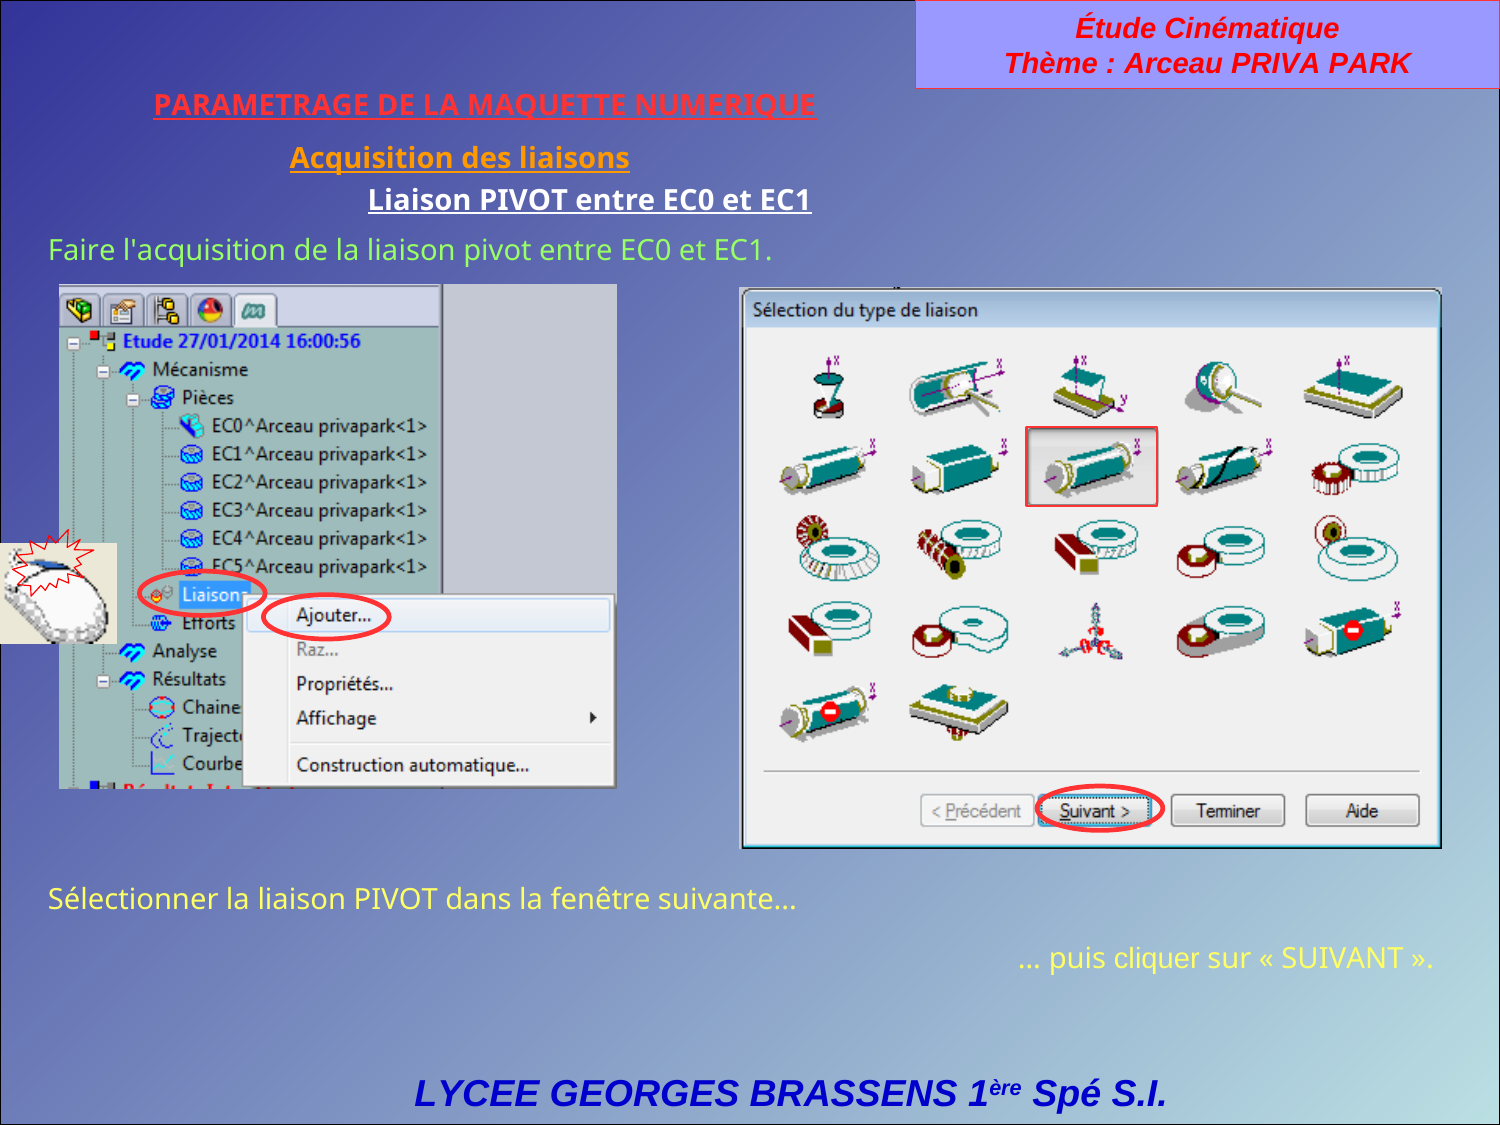

PARAMETRAGE DE LA MAQUETTE NUMERIQUE
Acquisition des liaisons
Liaison PIVOT entre EC0 et EC1
Faire l'acquisition de la liaison pivot entre EC0 et EC1.
Sélectionner la liaison PIVOT dans la fenêtre suivante...
… puis cliquer sur « SUIVANT ».